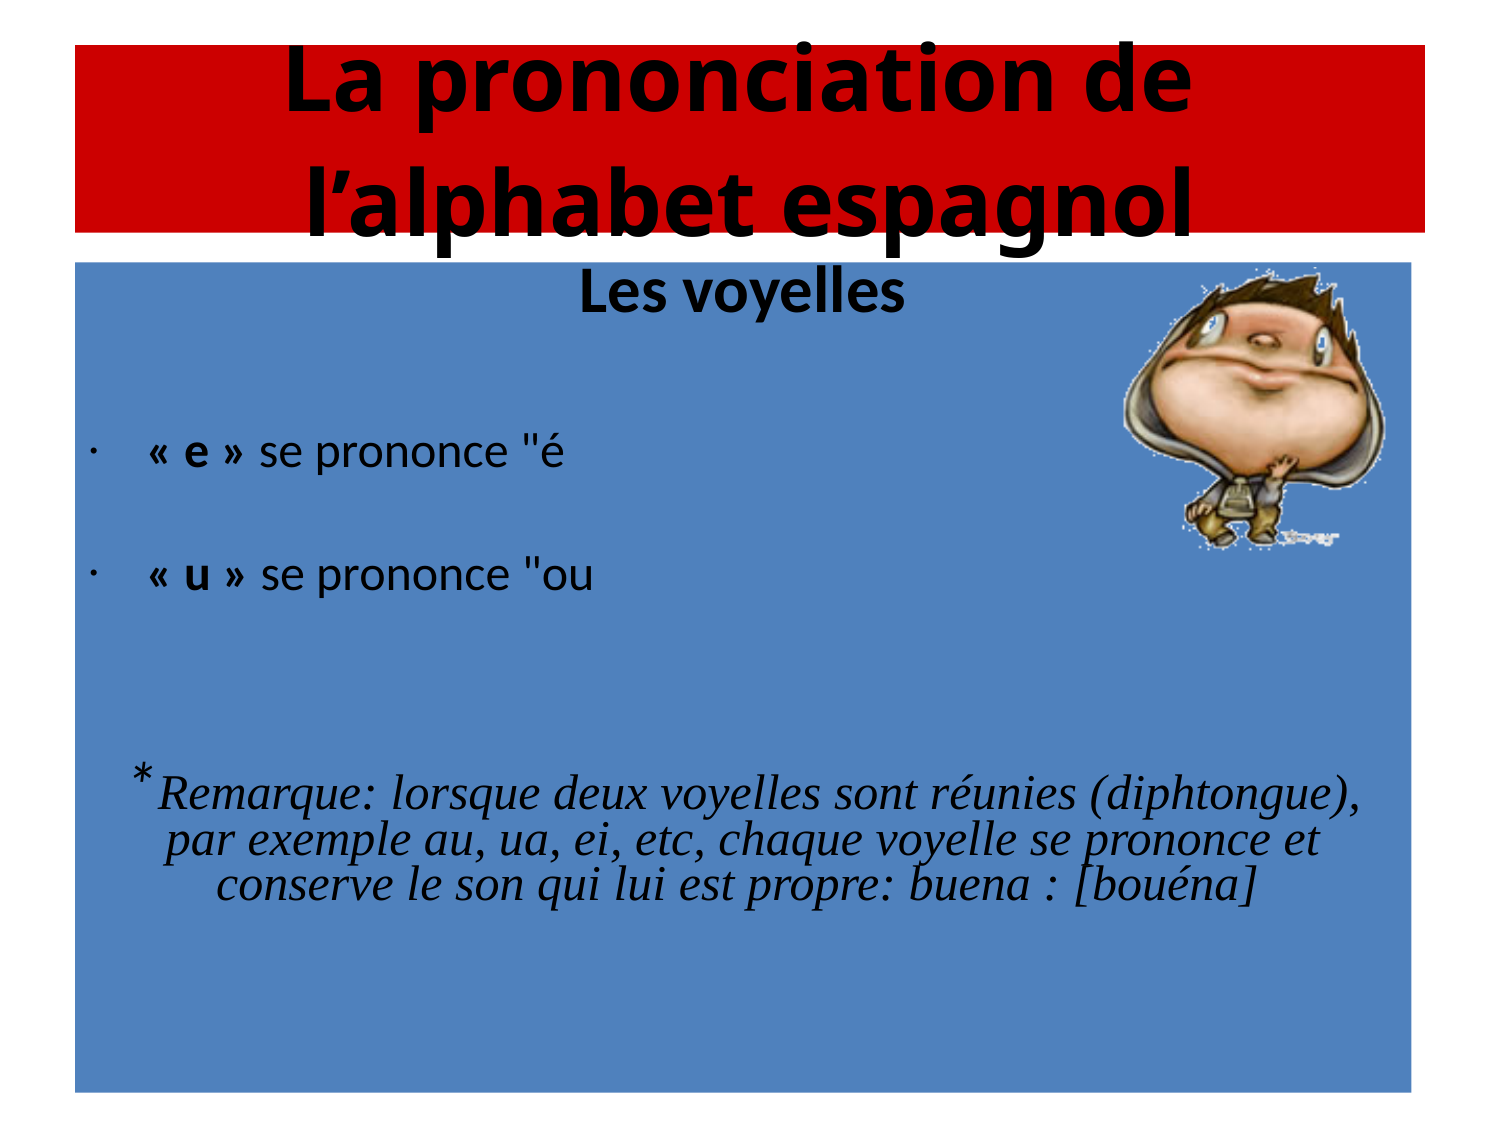

# La prononciation de l’alphabet espagnol
Les voyelles
« e » se prononce "é
« u » se prononce "ou
*Remarque: lorsque deux voyelles sont réunies (diphtongue), par exemple au, ua, ei, etc, chaque voyelle se prononce et conserve le son qui lui est propre: buena : [bouéna]